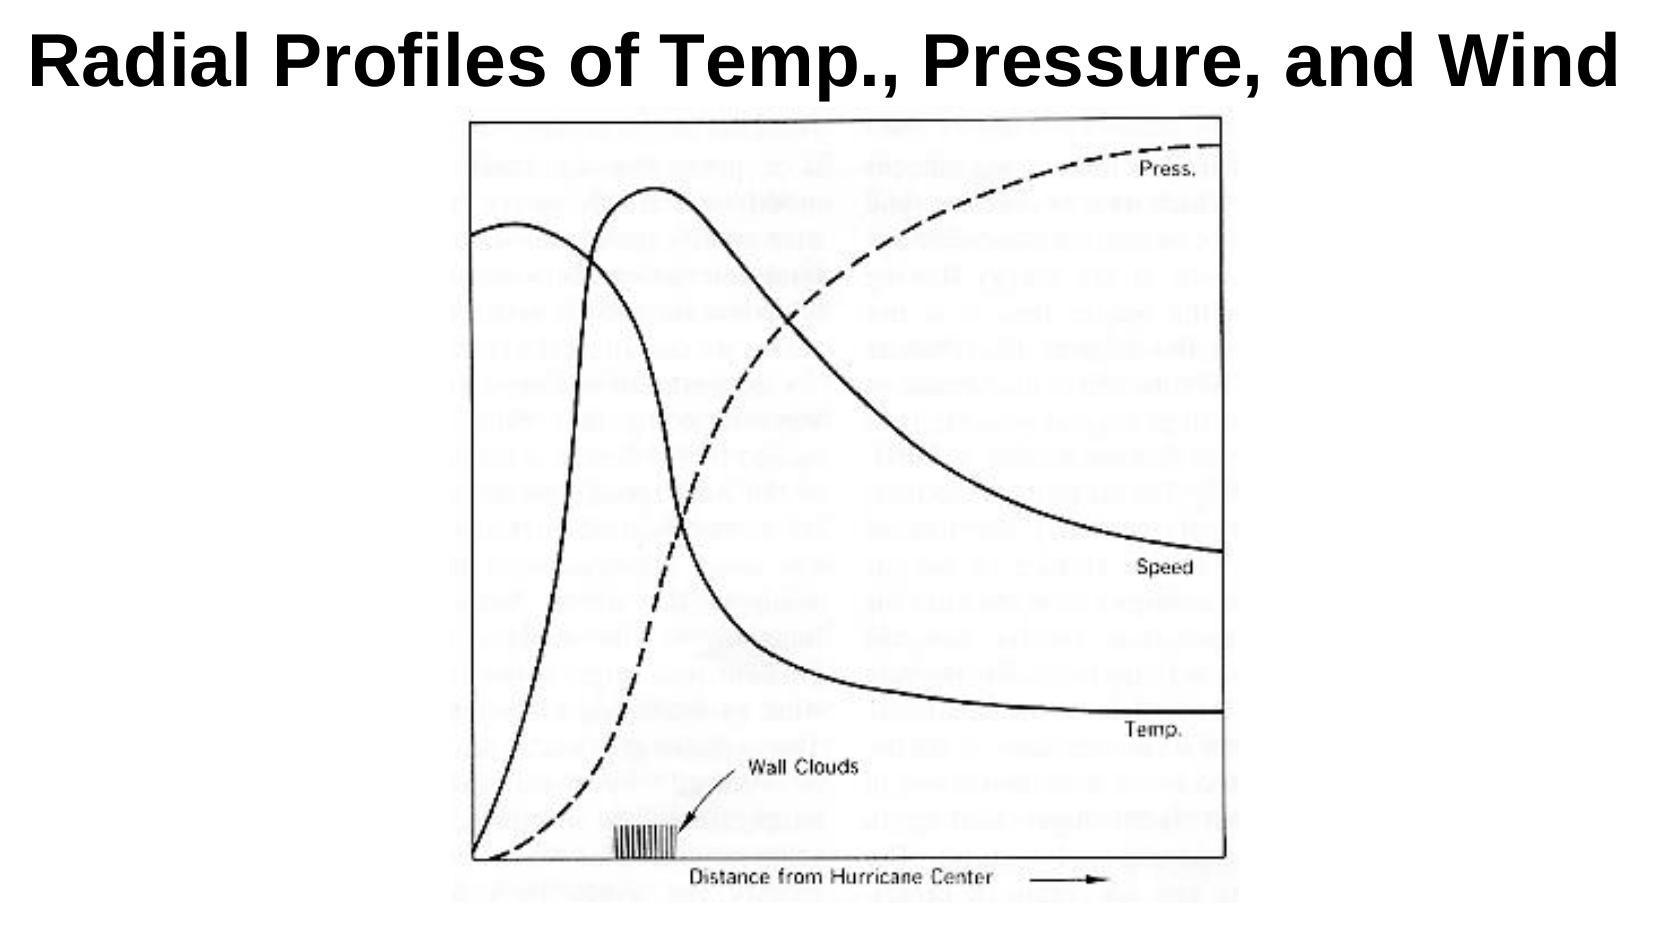

# Radial Profiles of Temp., Pressure, and Wind